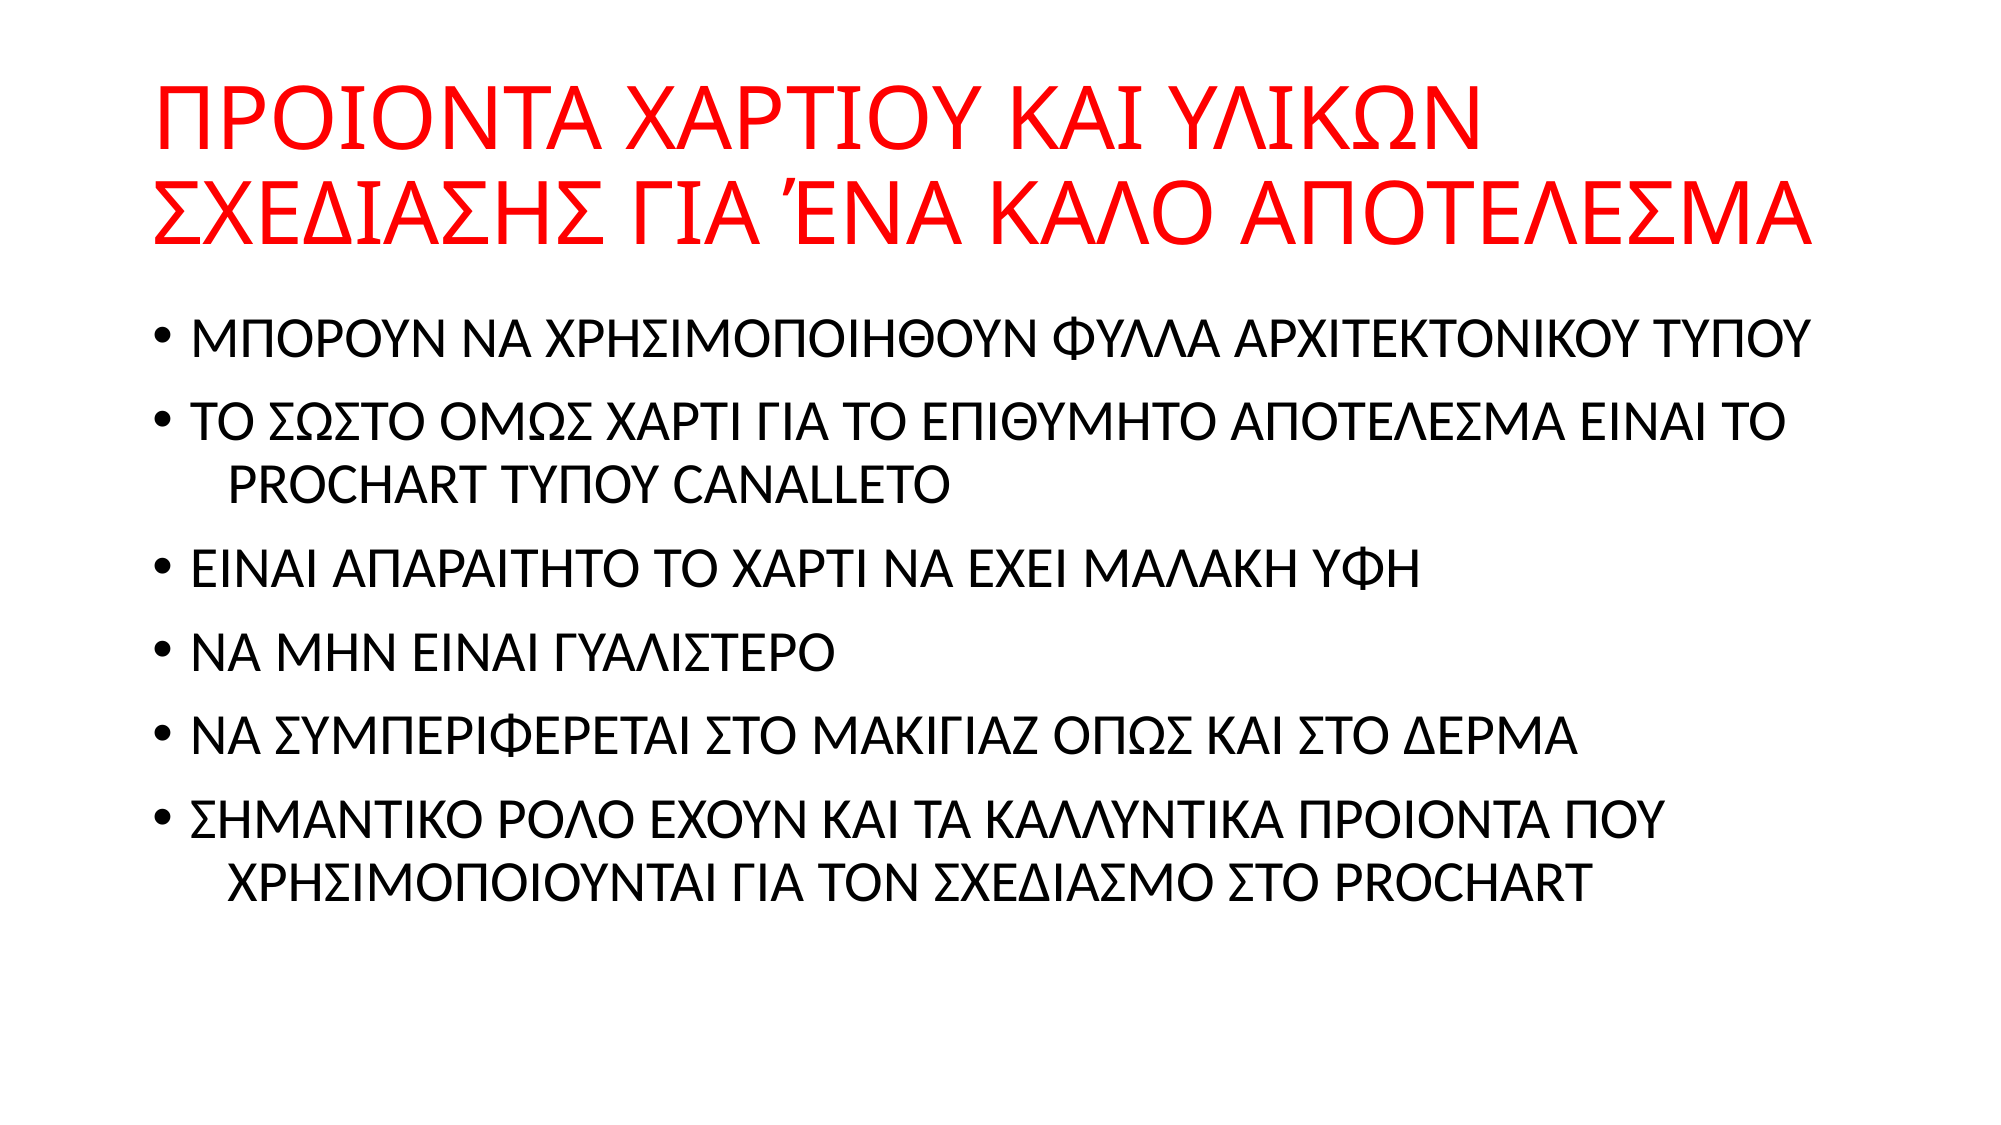

# ΠΡΟΙΟΝΤΑ ΧΑΡΤΙΟΥ ΚΑΙ ΥΛΙΚΩΝ ΣΧΕΔΙΑΣΗΣ ΓΙΑ ΈΝΑ ΚΑΛΟ ΑΠΟΤΕΛΕΣΜΑ
ΜΠΟΡΟΥΝ ΝΑ ΧΡΗΣΙΜΟΠΟΙΗΘΟΥΝ ΦΥΛΛΑ ΑΡΧΙΤΕΚΤΟΝΙΚΟΥ ΤΥΠΟΥ
ΤΟ ΣΩΣΤΟ ΌΜΩΣ ΧΑΡΤΙ ΓΙΑ ΤΟ ΕΠΙΘΥΜΗΤΟ ΑΠΟΤΕΛΕΣΜΑ ΕΊΝΑΙ ΤΟ PROCHART ΤΥΠΟΥ CANALLETO
EINAI ΑΠΑΡΑΙΤΗΤΟ ΤΟ ΧΑΡΤΙ ΝΑ ΕΧΕΙ ΜΑΛΑΚΗ ΥΦΗ
ΝΑ ΜΗΝ ΕΊΝΑΙ ΓΥΑΛΙΣΤΕΡΟ
ΝΑ ΣΥΜΠΕΡΙΦΕΡΕΤΑΙ ΣΤΟ ΜΑΚΙΓΙΑΖ ΌΠΩΣ ΚΑΙ ΣΤΟ ΔΕΡΜΑ
ΣΗΜΑΝΤΙΚΟ ΡΟΛΟ ΕΧΟΥΝ ΚΑΙ ΤΑ ΚΑΛΛΥΝΤΙΚΑ ΠΡΟΙΟΝΤΑ ΠΟΥ ΧΡΗΣΙΜΟΠΟΙΟΥΝΤΑΙ ΓΙΑ ΤΟΝ ΣΧΕΔΙΑΣΜΟ ΣΤΟ PROCHART